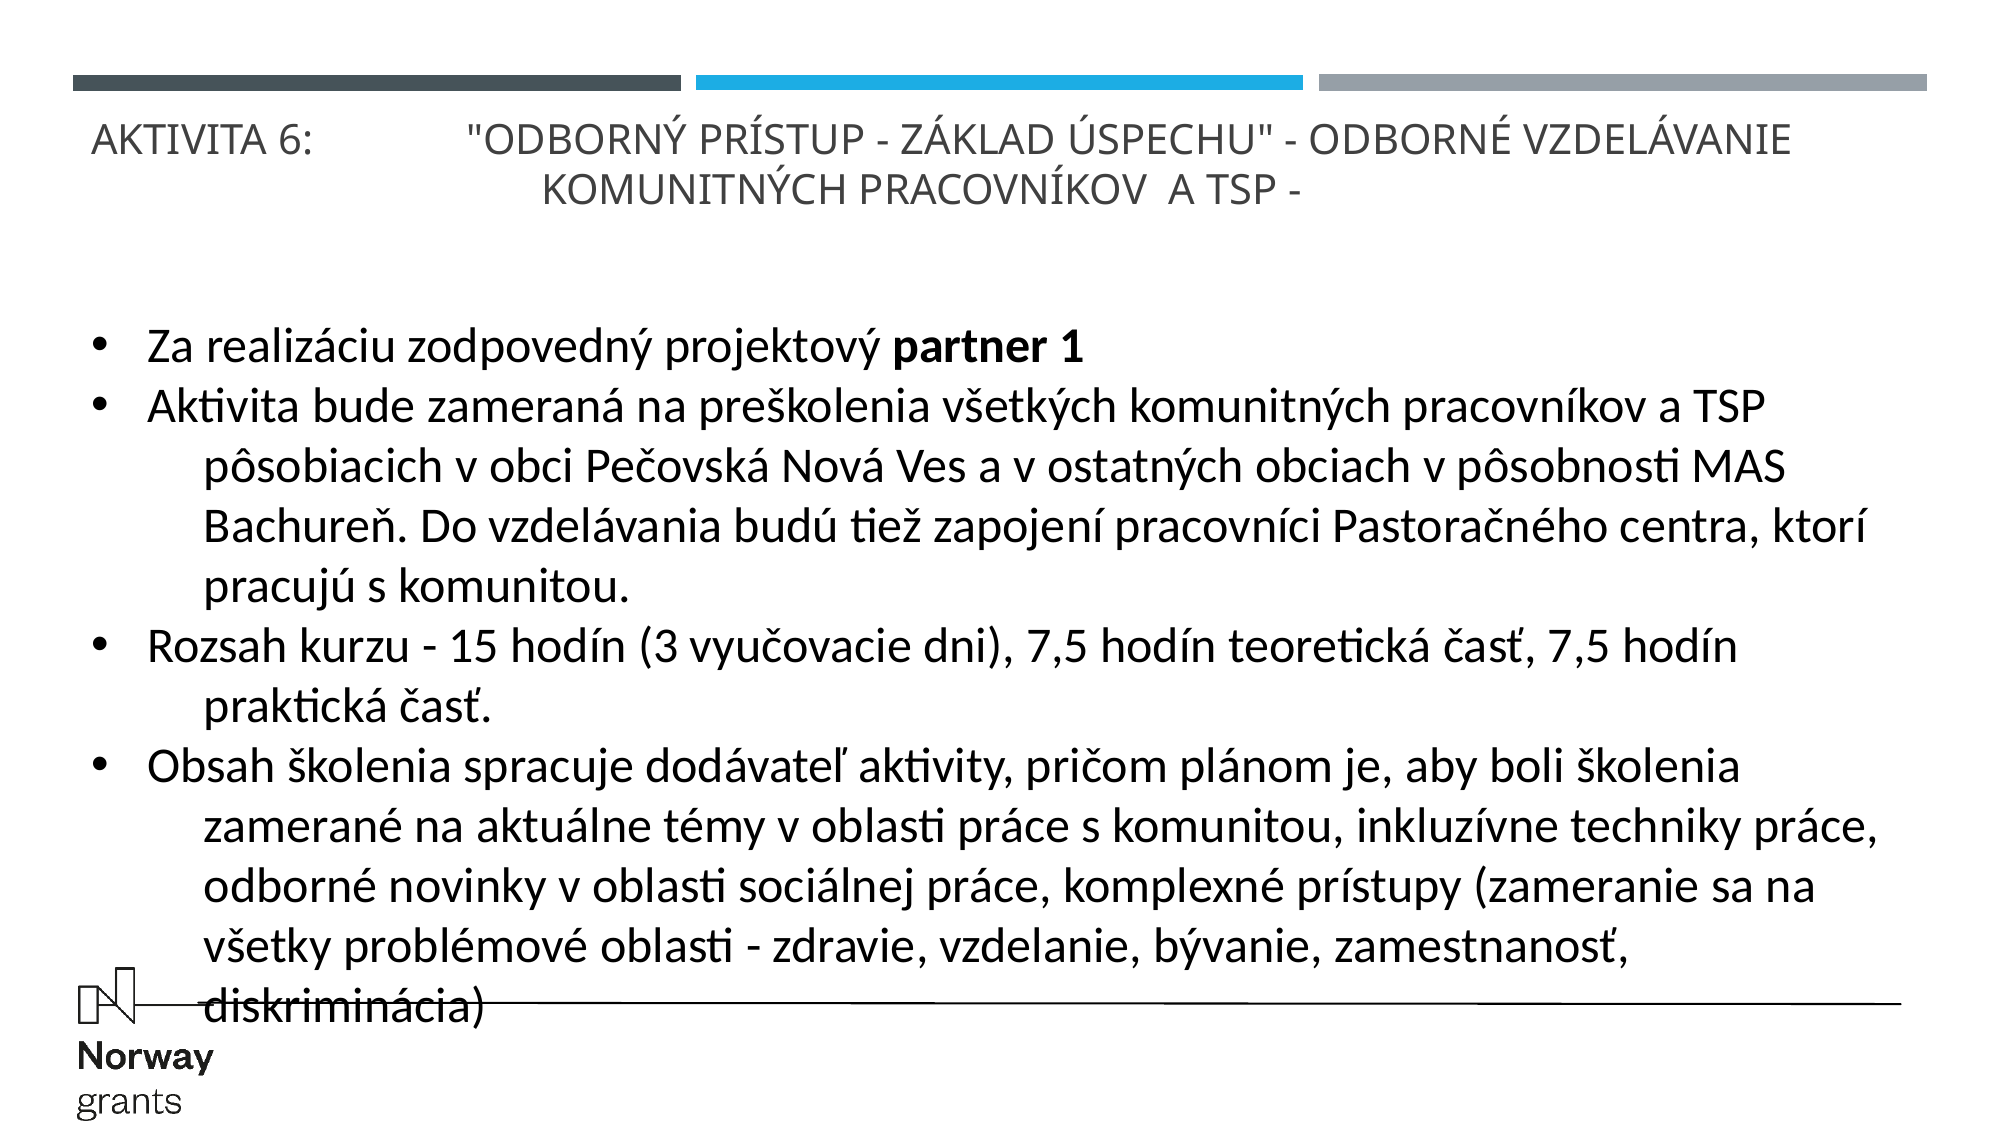

# Aktivita 6: 		"Odborný prístup - základ úspechu" - odborné vzdelávanie 							komunitných pracovníkov a TSP -
Za realizáciu zodpovedný projektový partner 1
Aktivita bude zameraná na preškolenia všetkých komunitných pracovníkov a TSP pôsobiacich v obci Pečovská Nová Ves a v ostatných obciach v pôsobnosti MAS Bachureň. Do vzdelávania budú tiež zapojení pracovníci Pastoračného centra, ktorí pracujú s komunitou.
Rozsah kurzu - 15 hodín (3 vyučovacie dni), 7,5 hodín teoretická časť, 7,5 hodín praktická časť.
Obsah školenia spracuje dodávateľ aktivity, pričom plánom je, aby boli školenia zamerané na aktuálne témy v oblasti práce s komunitou, inkluzívne techniky práce, odborné novinky v oblasti sociálnej práce, komplexné prístupy (zameranie sa na všetky problémové oblasti - zdravie, vzdelanie, bývanie, zamestnanosť, diskriminácia)